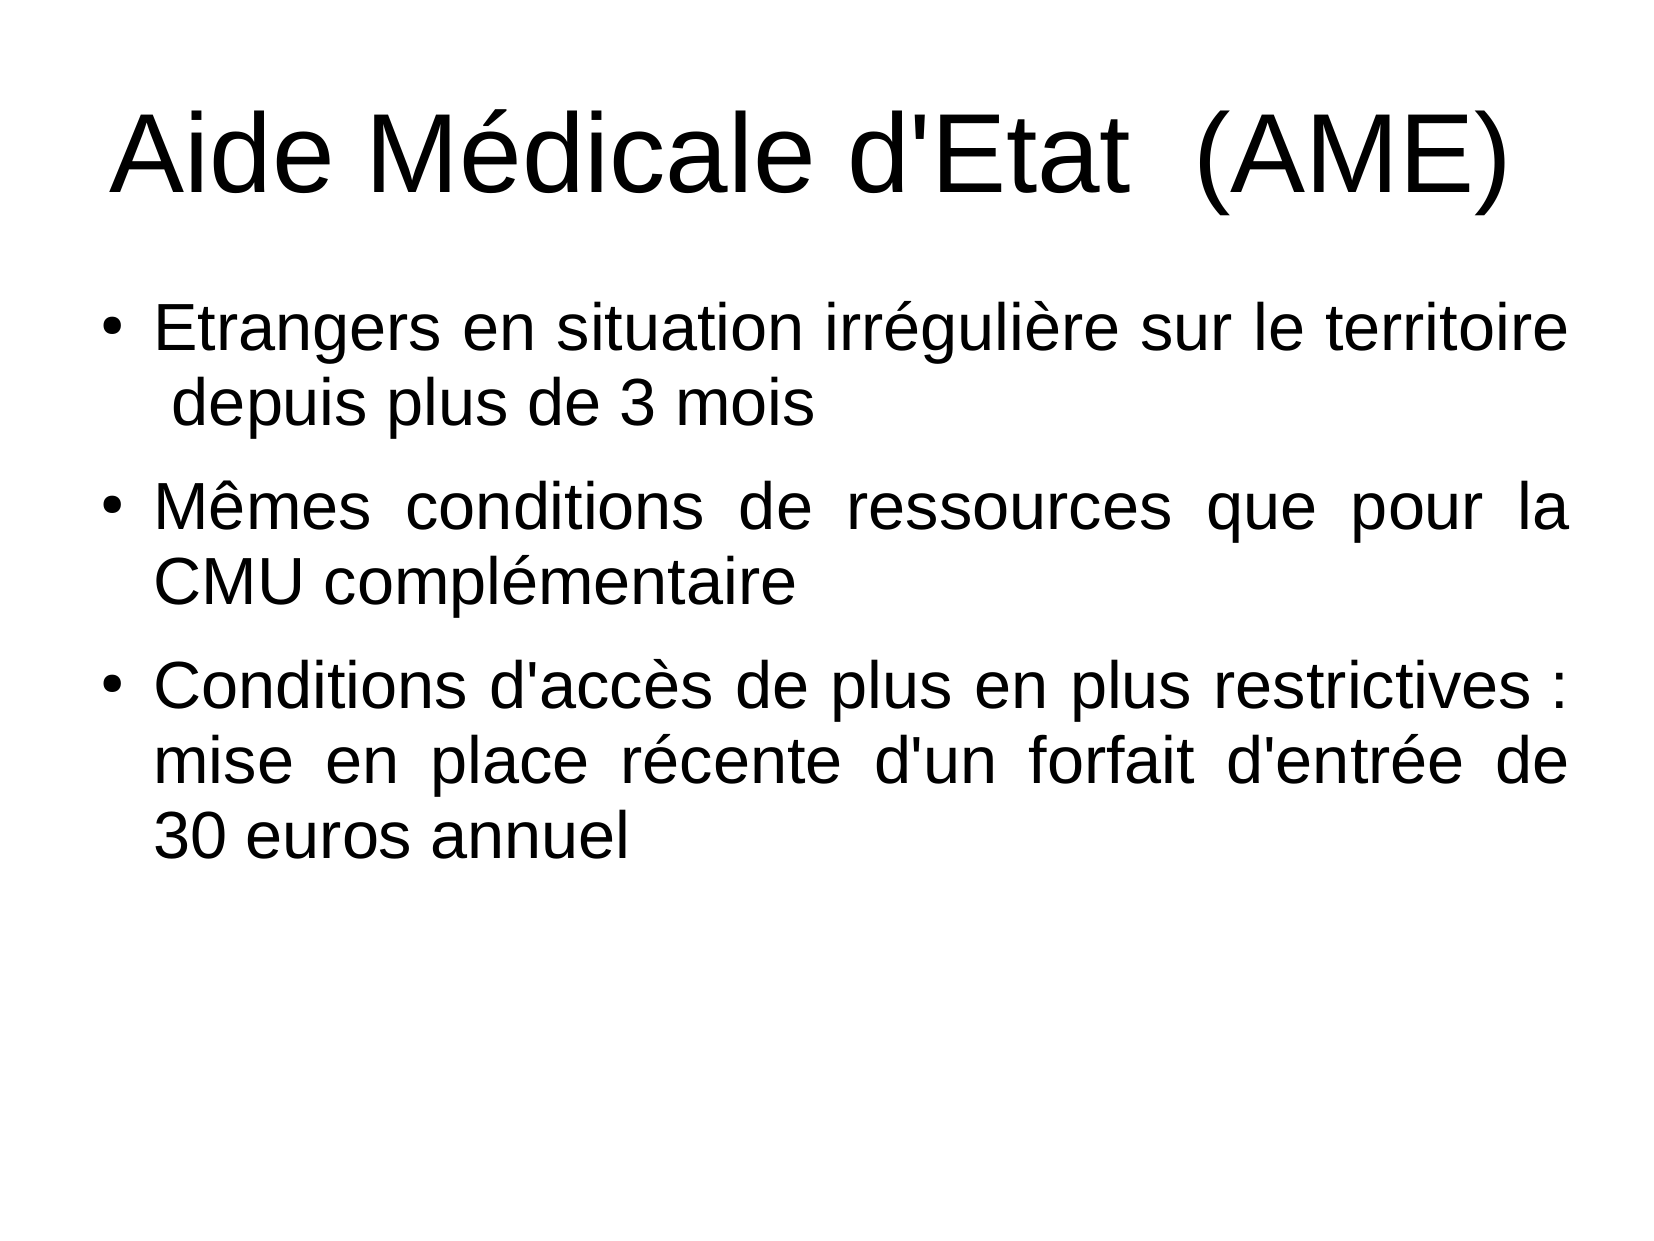

# Aide Médicale d'Etat (AME)
Etrangers en situation irrégulière sur le territoire depuis plus de 3 mois
Mêmes conditions de ressources que pour la CMU complémentaire
Conditions d'accès de plus en plus restrictives : mise en place récente d'un forfait d'entrée de 30 euros annuel